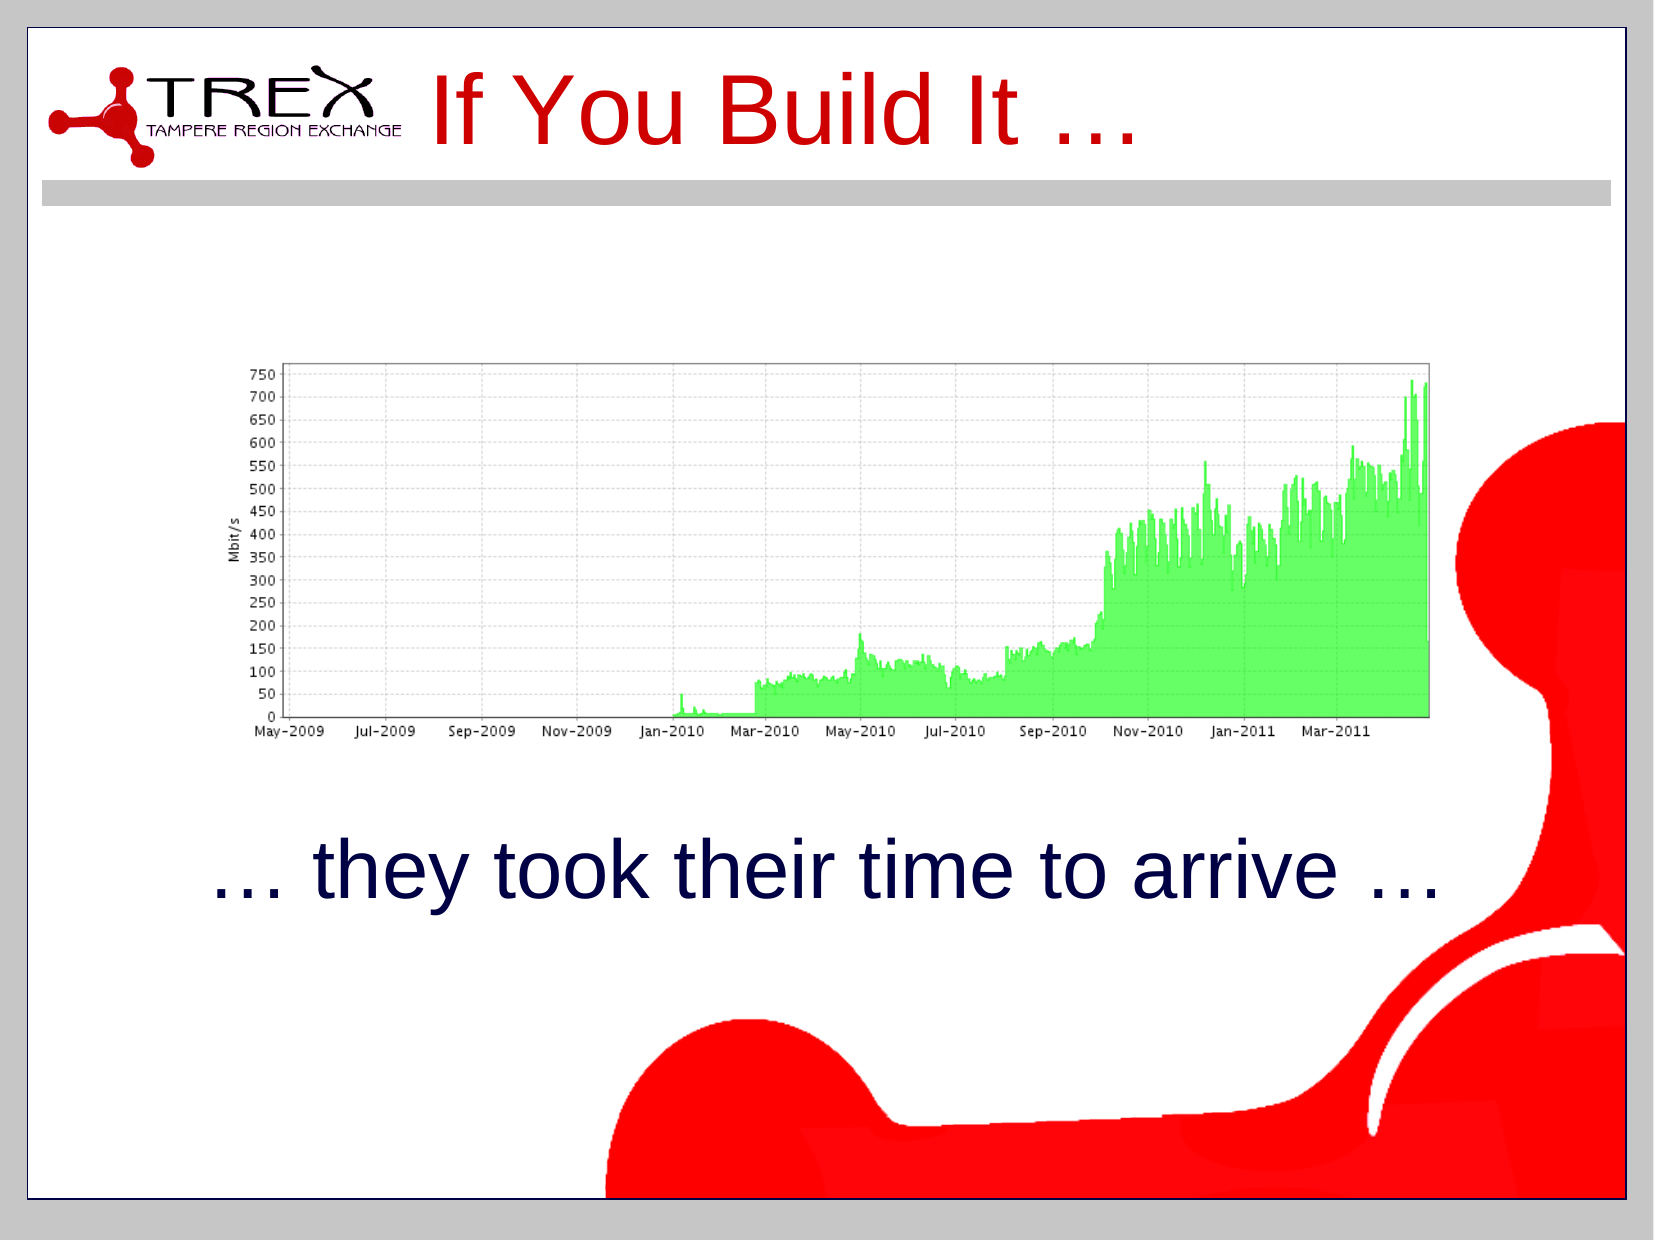

# If You Build It …
… they took their time to arrive …